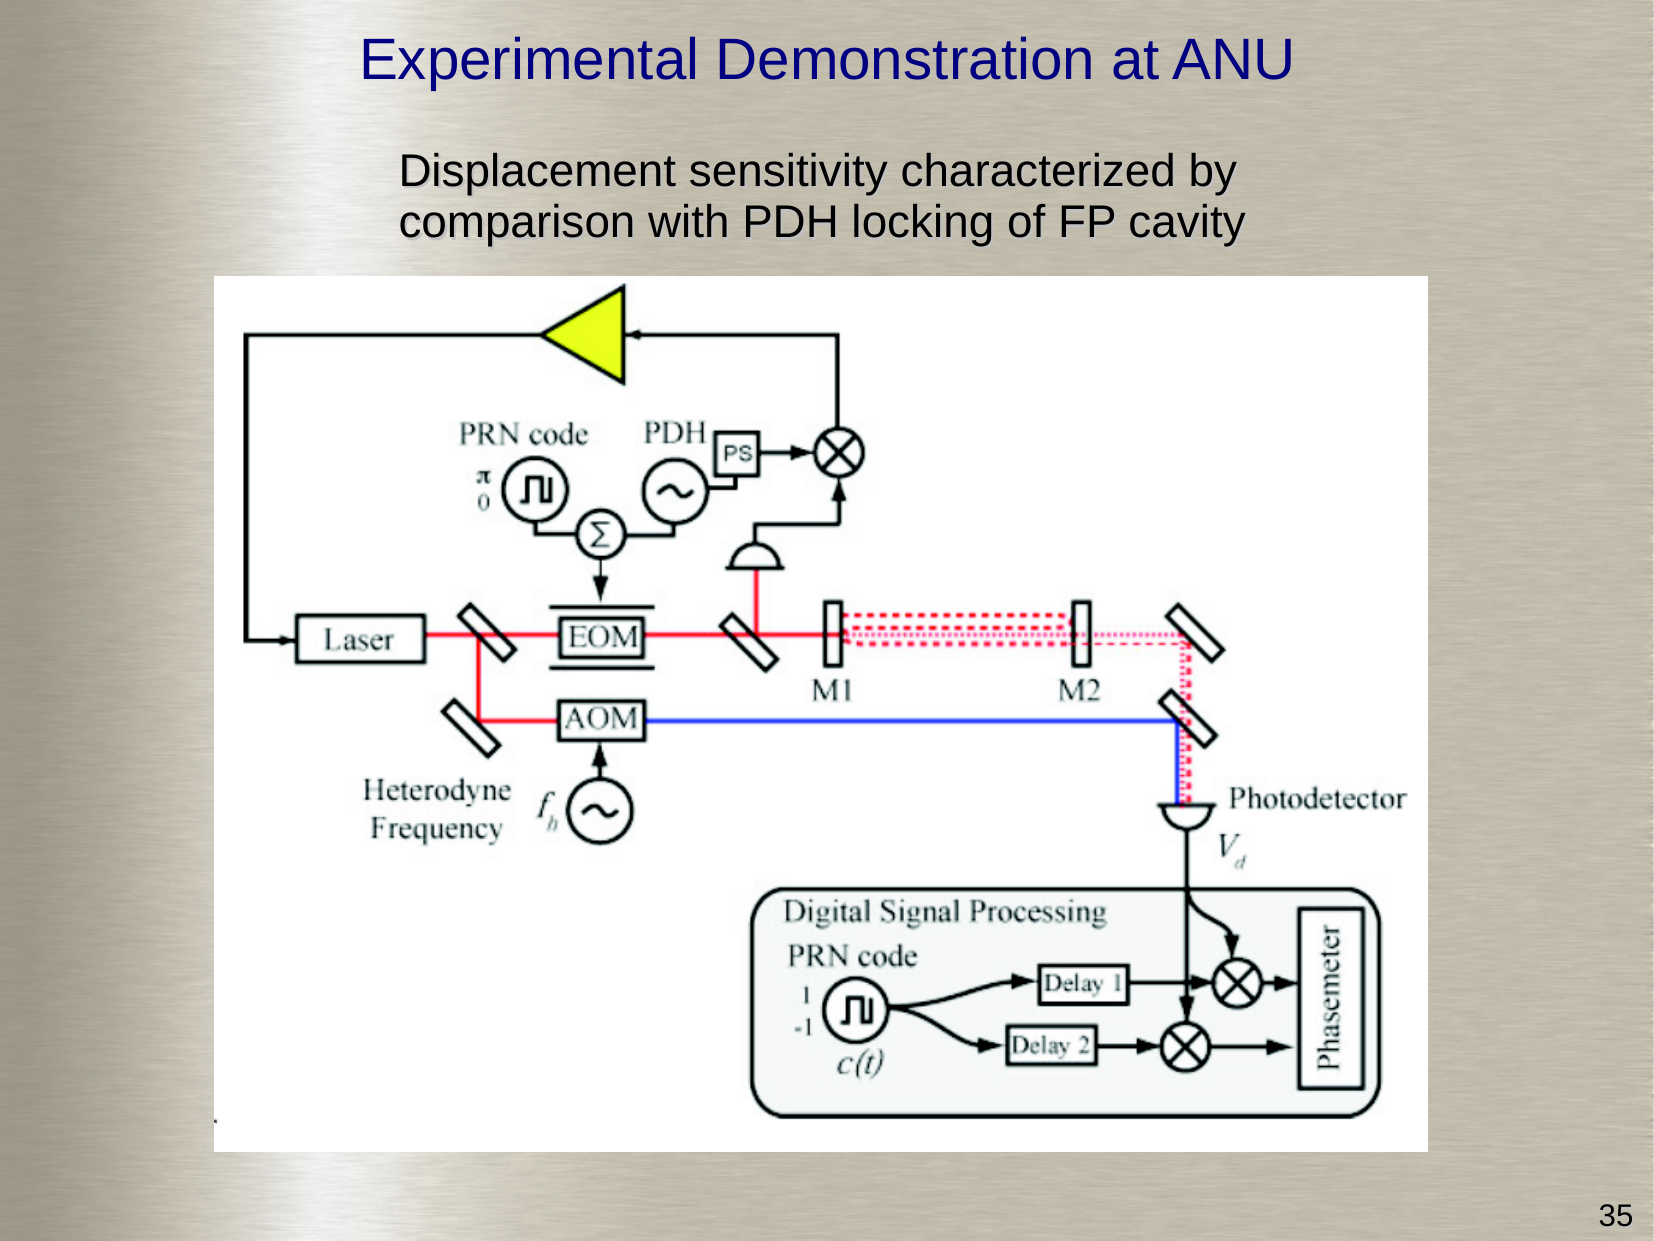

Experimental Demonstration at ANU
Displacement sensitivity characterized by
comparison with PDH locking of FP cavity